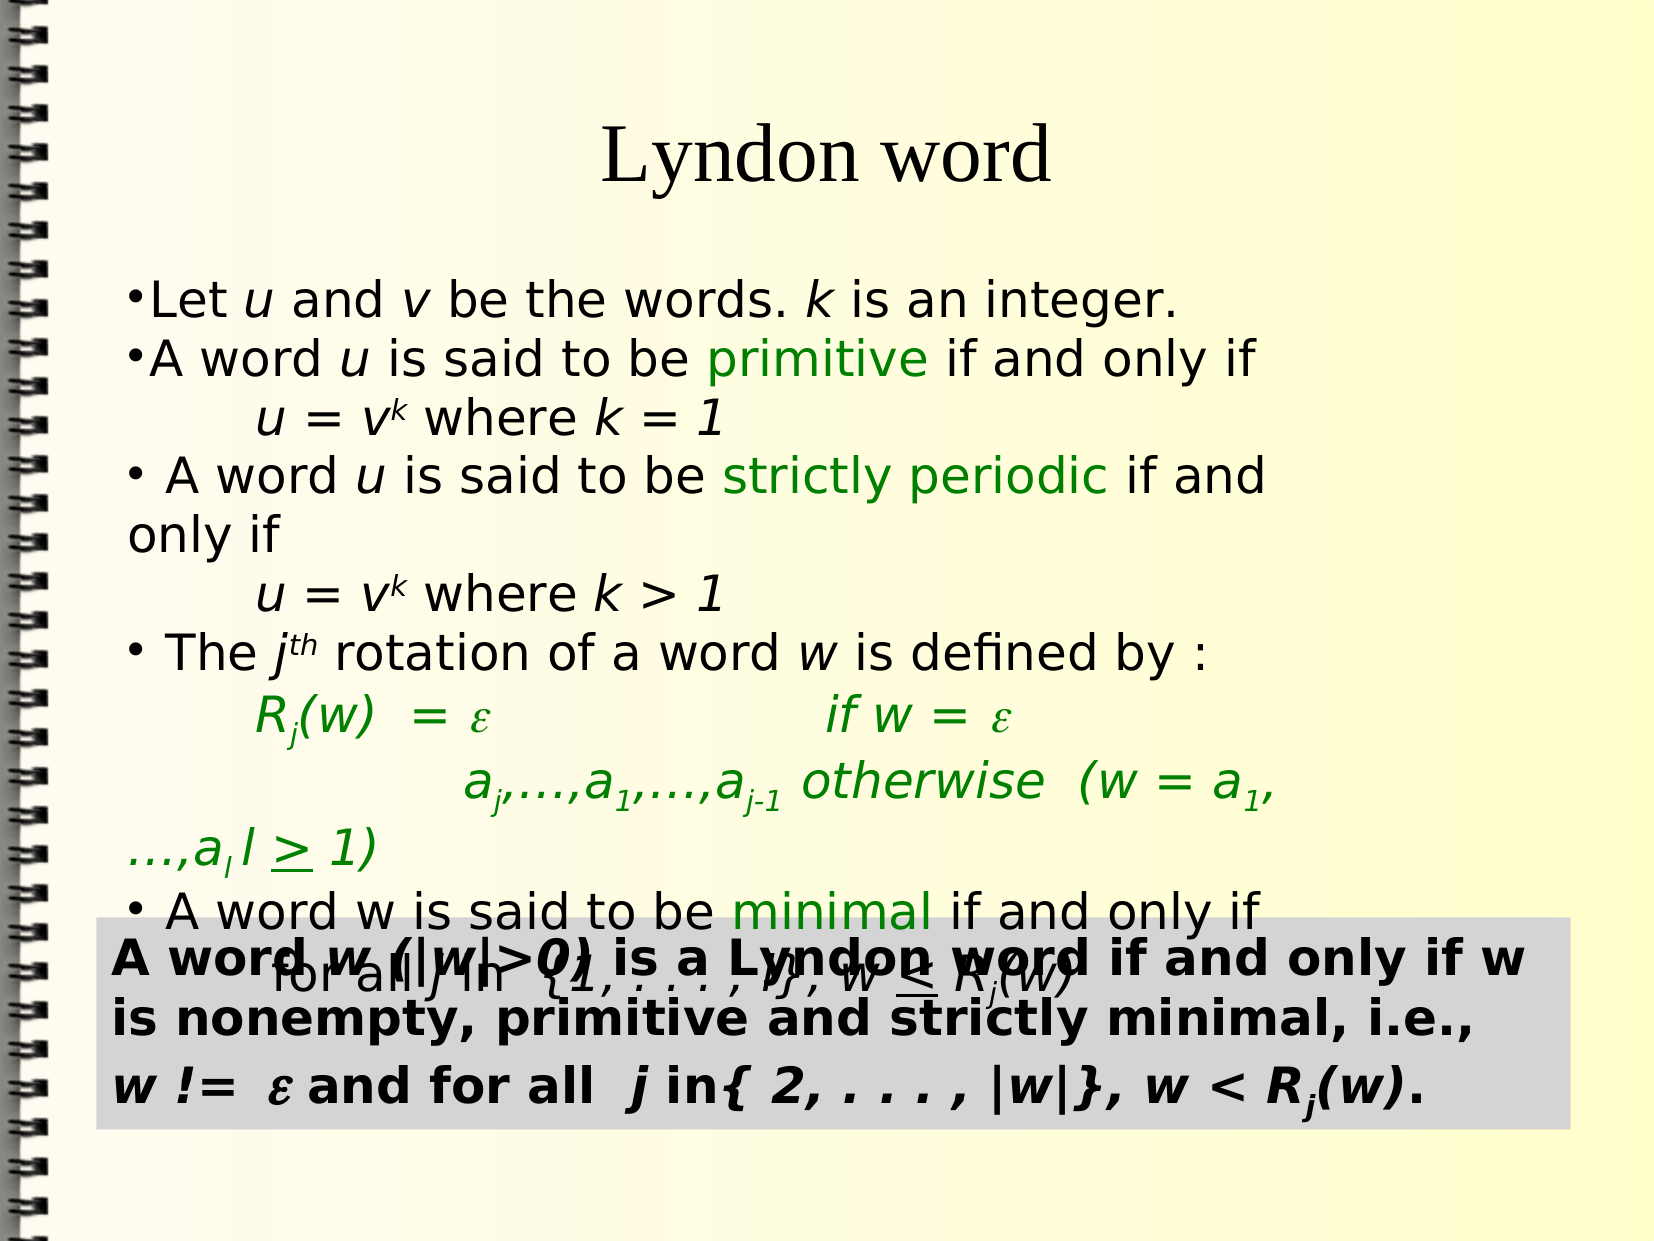

# Lyndon word
Let u and v be the words. k is an integer.
A word u is said to be primitive if and only if
 u = vk where k = 1
 A word u is said to be strictly periodic if and only if
 u = vk where k > 1
 The jth rotation of a word w is defined by :
 Rj(w) =  if w = 
 aj,…,a1,…,aj-1 otherwise (w = a1,…,al l > 1)
 A word w is said to be minimal if and only if
 for all j in {1, . . . , l}, w < Rj(w)
A word w (|w|>0) is a Lyndon word if and only if w is nonempty, primitive and strictly minimal, i.e.,
w != and for all j in{ 2, . . . , |w|}, w < Rj(w).